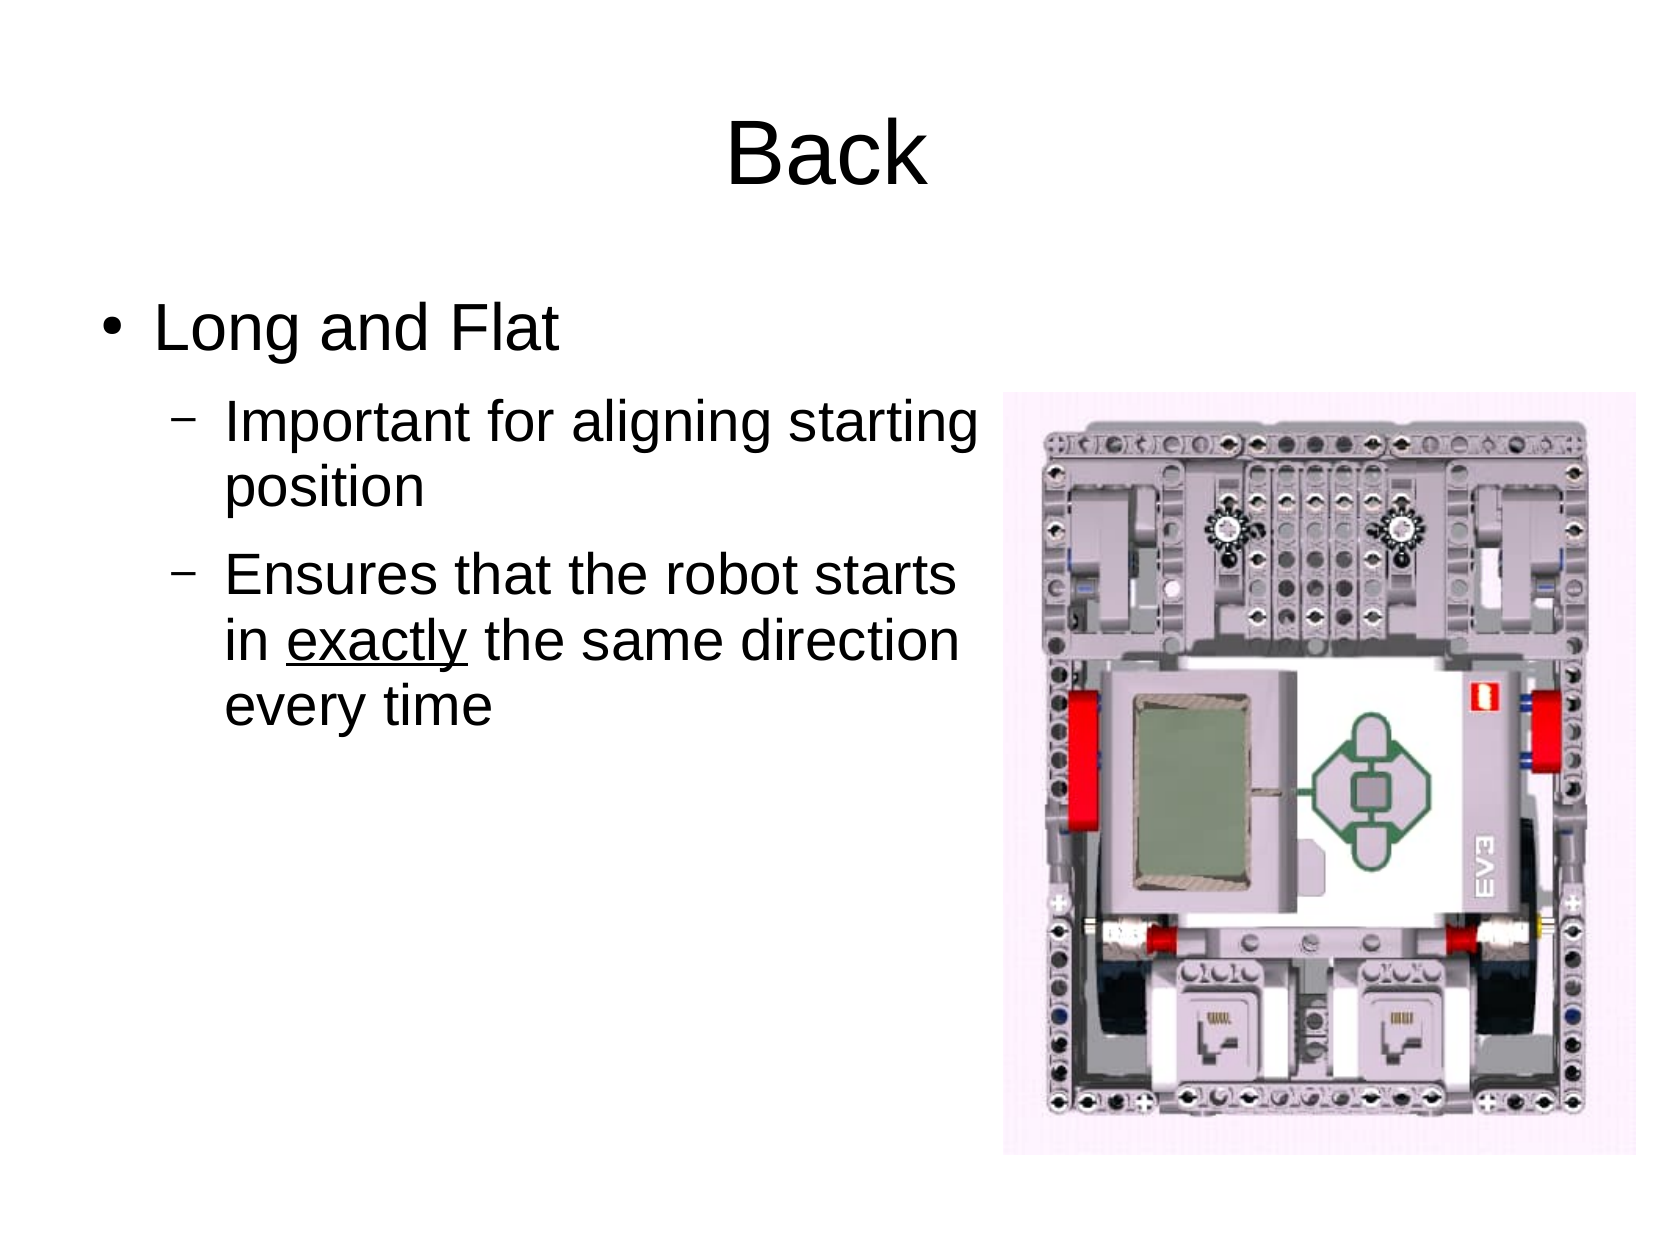

# Back
Long and Flat
Important for aligning starting position
Ensures that the robot starts in exactly the same direction every time